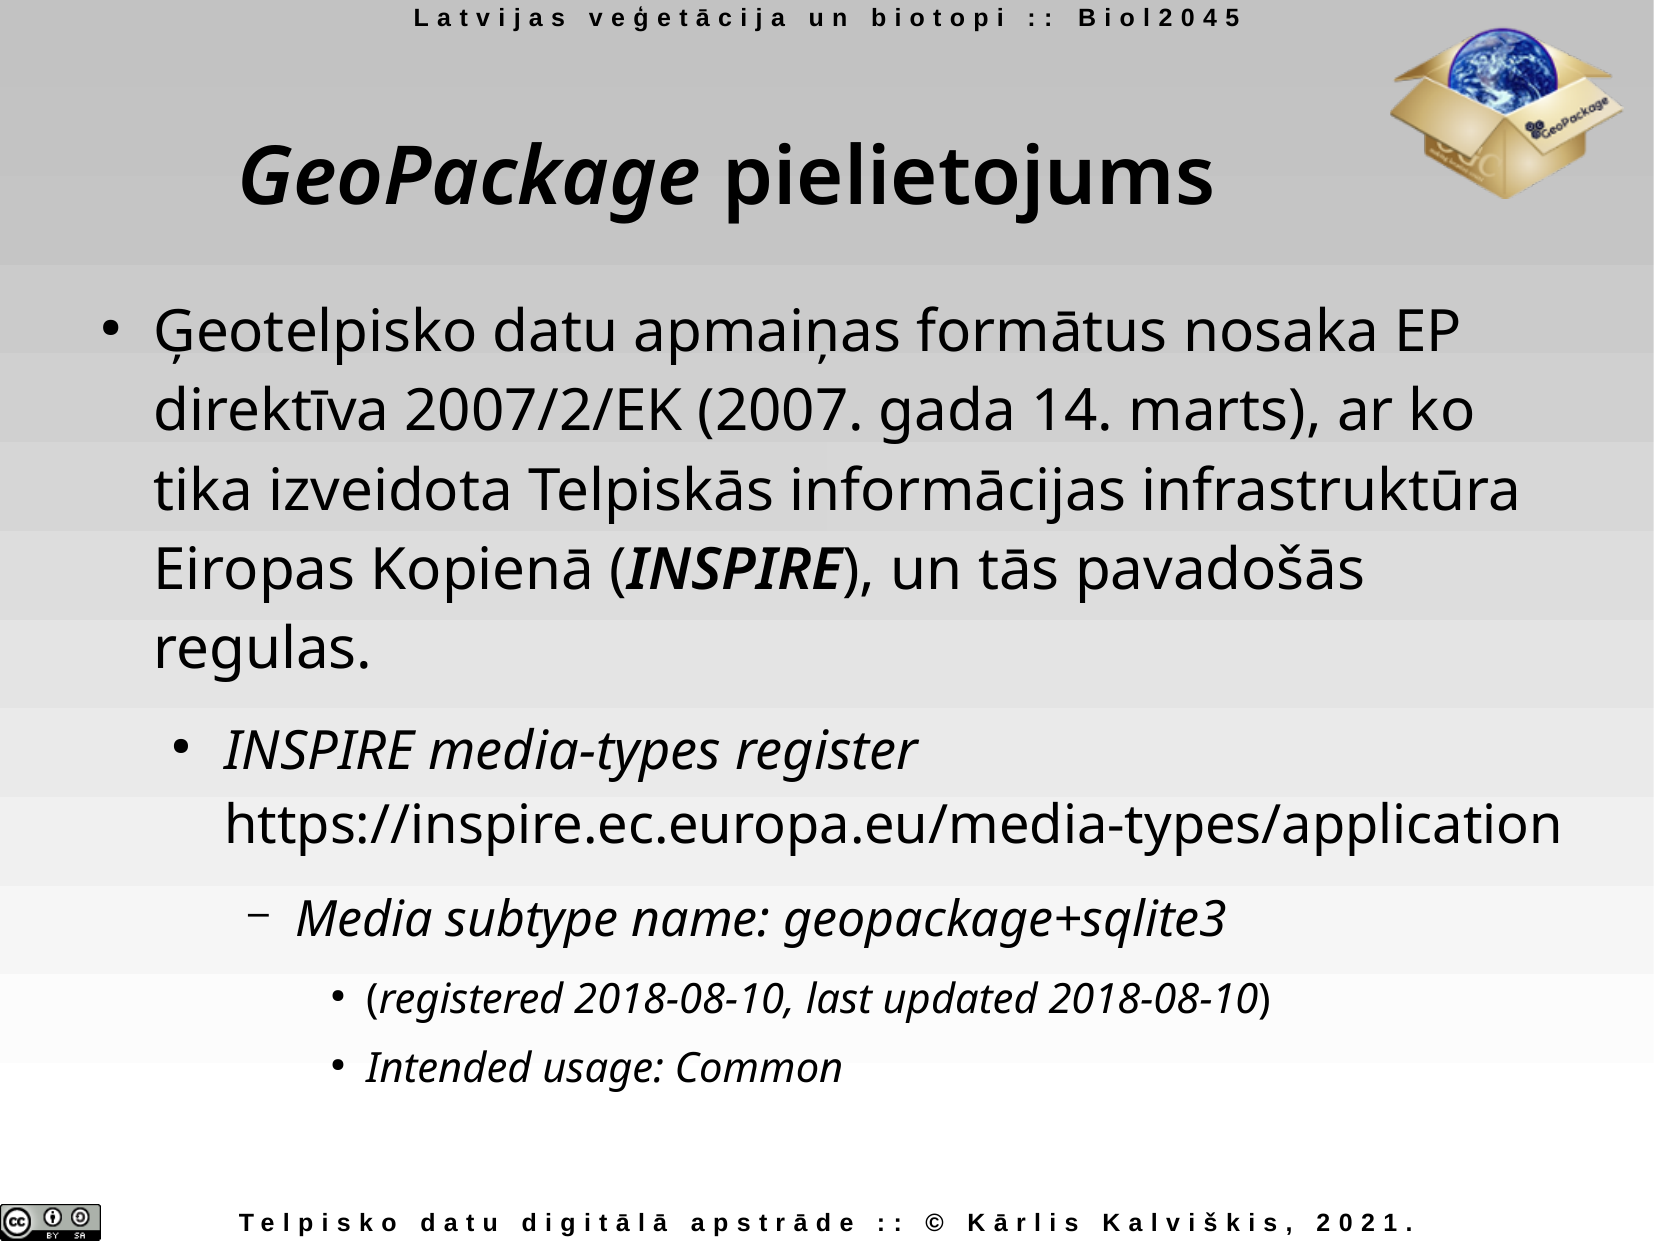

# GeoPackage pielietojums
Ģeotelpisko datu apmaiņas formātus nosaka EP direktīva 2007/2/EK (2007. gada 14. marts), ar ko tika izveidota Telpiskās informācijas infrastruktūra Eiropas Kopienā (INSPIRE), un tās pavadošās regulas.
INSPIRE media-types register
https://inspire.ec.europa.eu/media-types/application
Media subtype name: geopackage+sqlite3
(registered 2018-08-10, last updated 2018-08-10)
Intended usage: Common